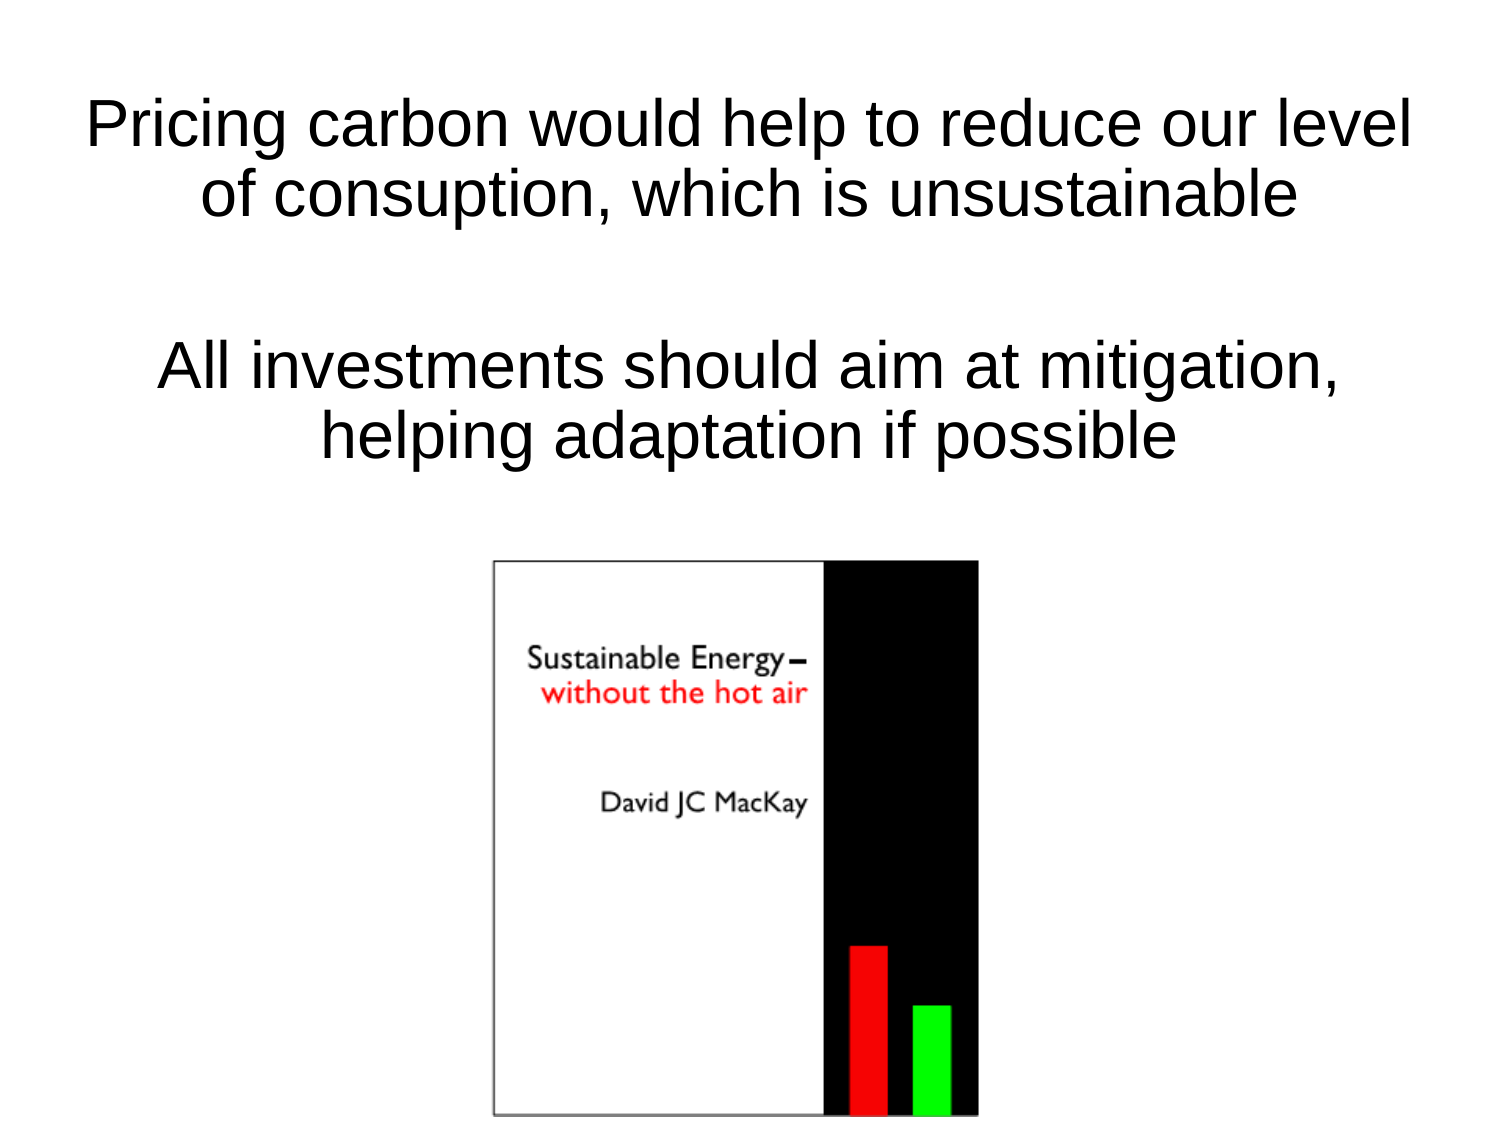

# Pricing carbon would help to reduce our level of consuption, which is unsustainable
All investments should aim at mitigation, helping adaptation if possible